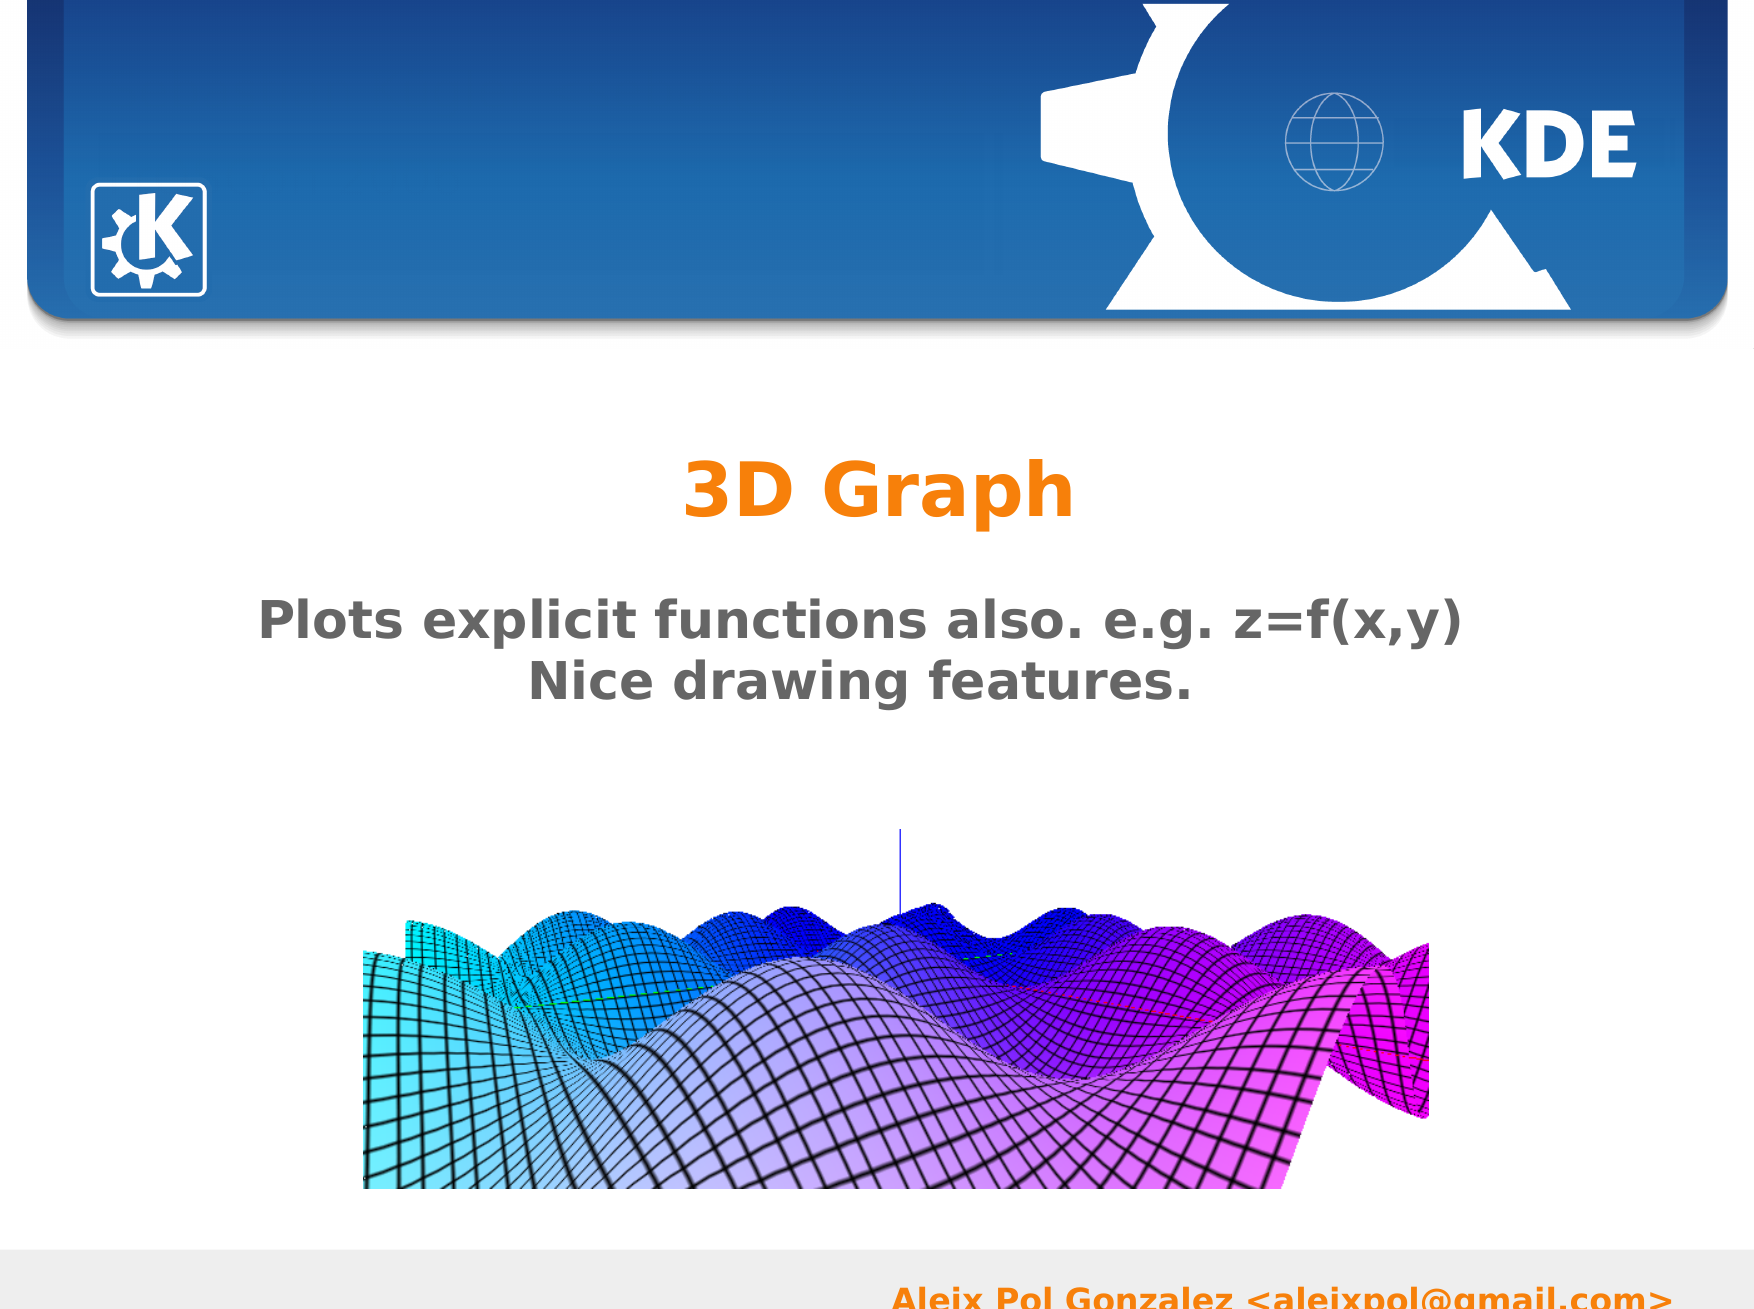

3D Graph
Plots explicit functions also. e.g. z=f(x,y)
Nice drawing features.